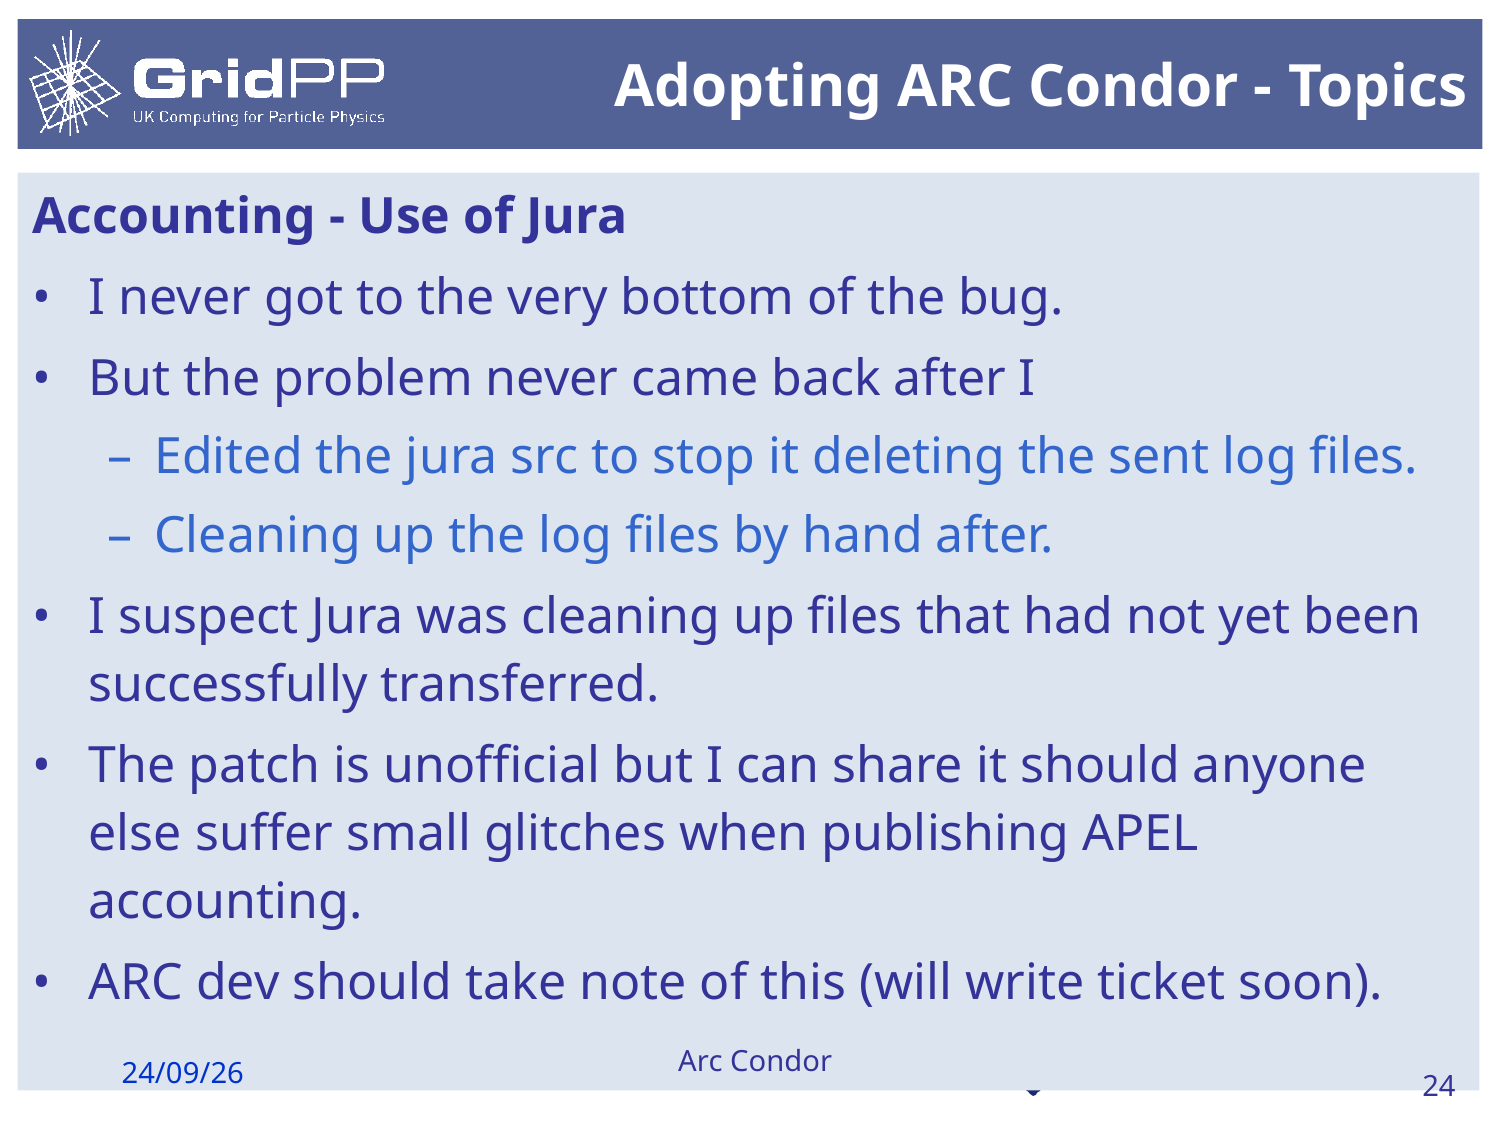

# Adopting ARC Condor - Topics
Accounting - Use of Jura
I never got to the very bottom of the bug.
But the problem never came back after I
Edited the jura src to stop it deleting the sent log files.
Cleaning up the log files by hand after.
I suspect Jura was cleaning up files that had not yet been successfully transferred.
The patch is unofficial but I can share it should anyone else suffer small glitches when publishing APEL accounting.
ARC dev should take note of this (will write ticket soon).
Arc Condor